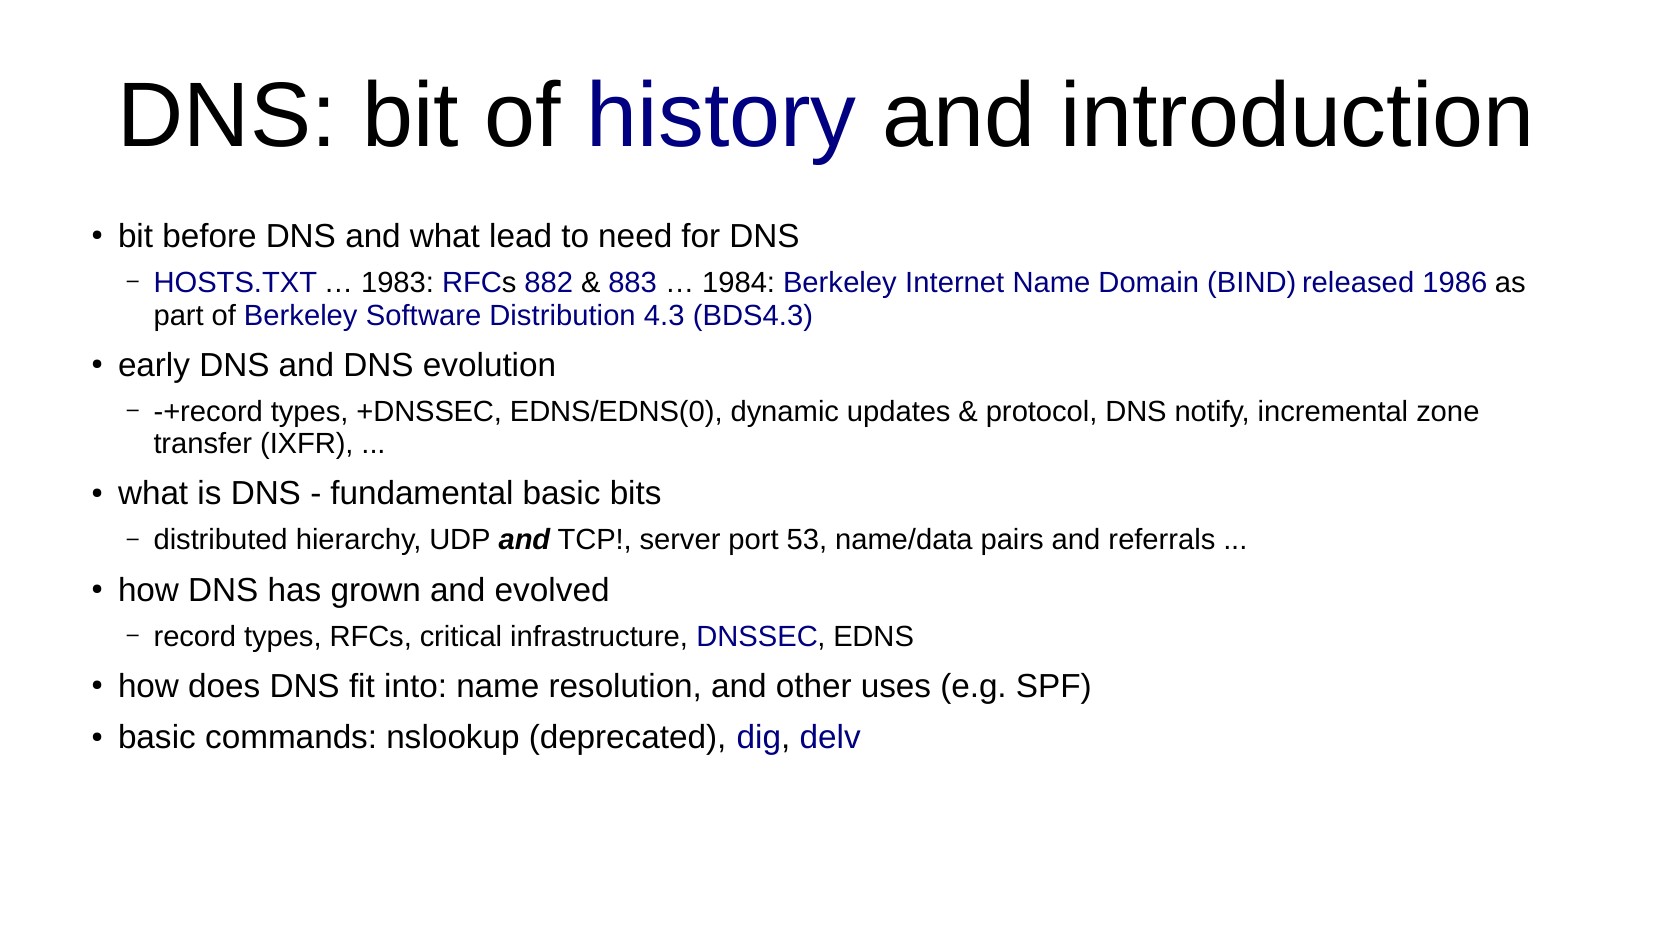

# DNS: bit of history and introduction
bit before DNS and what lead to need for DNS
HOSTS.TXT … 1983: RFCs 882 & 883 … 1984: Berkeley Internet Name Domain (BIND) released 1986 as part of Berkeley Software Distribution 4.3 (BDS4.3)
early DNS and DNS evolution
-+record types, +DNSSEC, EDNS/EDNS(0), dynamic updates & protocol, DNS notify, incremental zone transfer (IXFR), ...
what is DNS - fundamental basic bits
distributed hierarchy, UDP and TCP!, server port 53, name/data pairs and referrals ...
how DNS has grown and evolved
record types, RFCs, critical infrastructure, DNSSEC, EDNS
how does DNS fit into: name resolution, and other uses (e.g. SPF)
basic commands: nslookup (deprecated), dig, delv